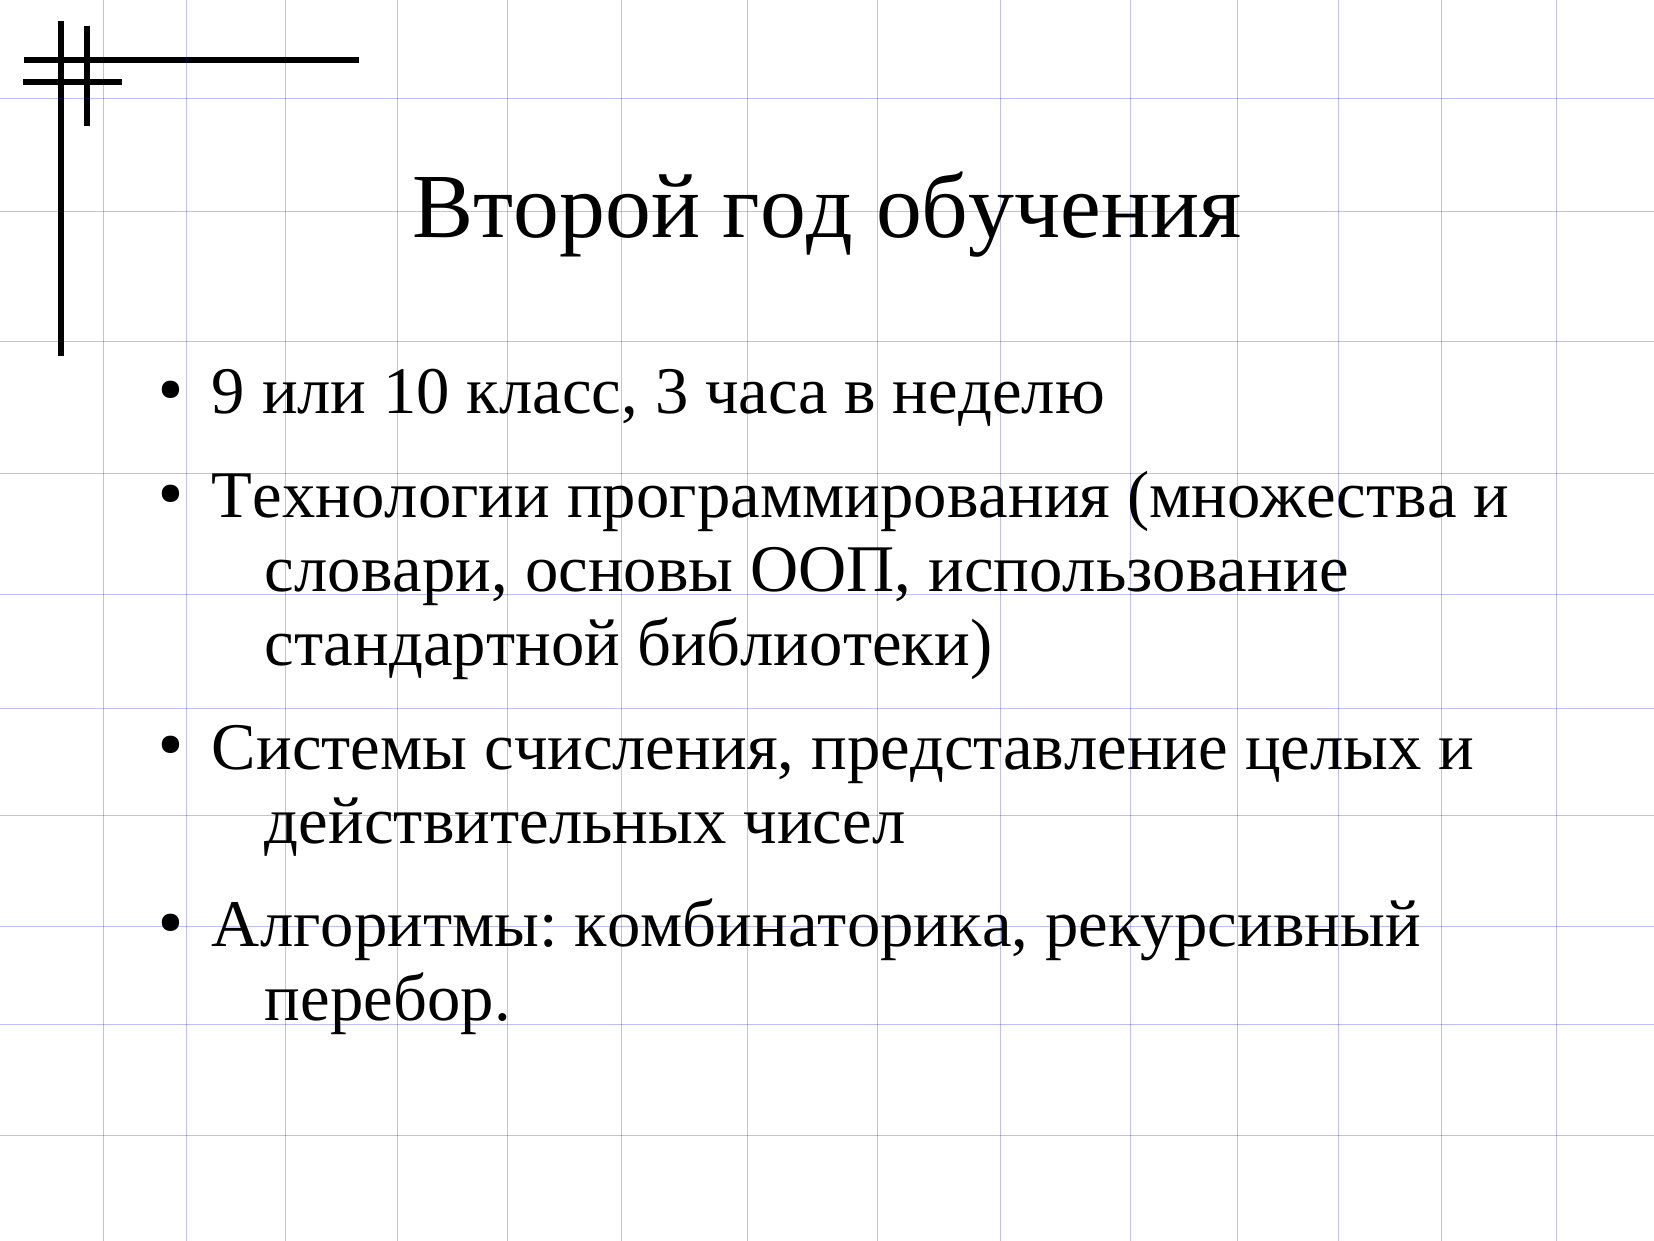

# Второй год обучения
9 или 10 класс, 3 часа в неделю
Технологии программирования (множества и словари, основы ООП, использование стандартной библиотеки)
Системы счисления, представление целых и действительных чисел
Алгоритмы: комбинаторика, рекурсивный перебор.